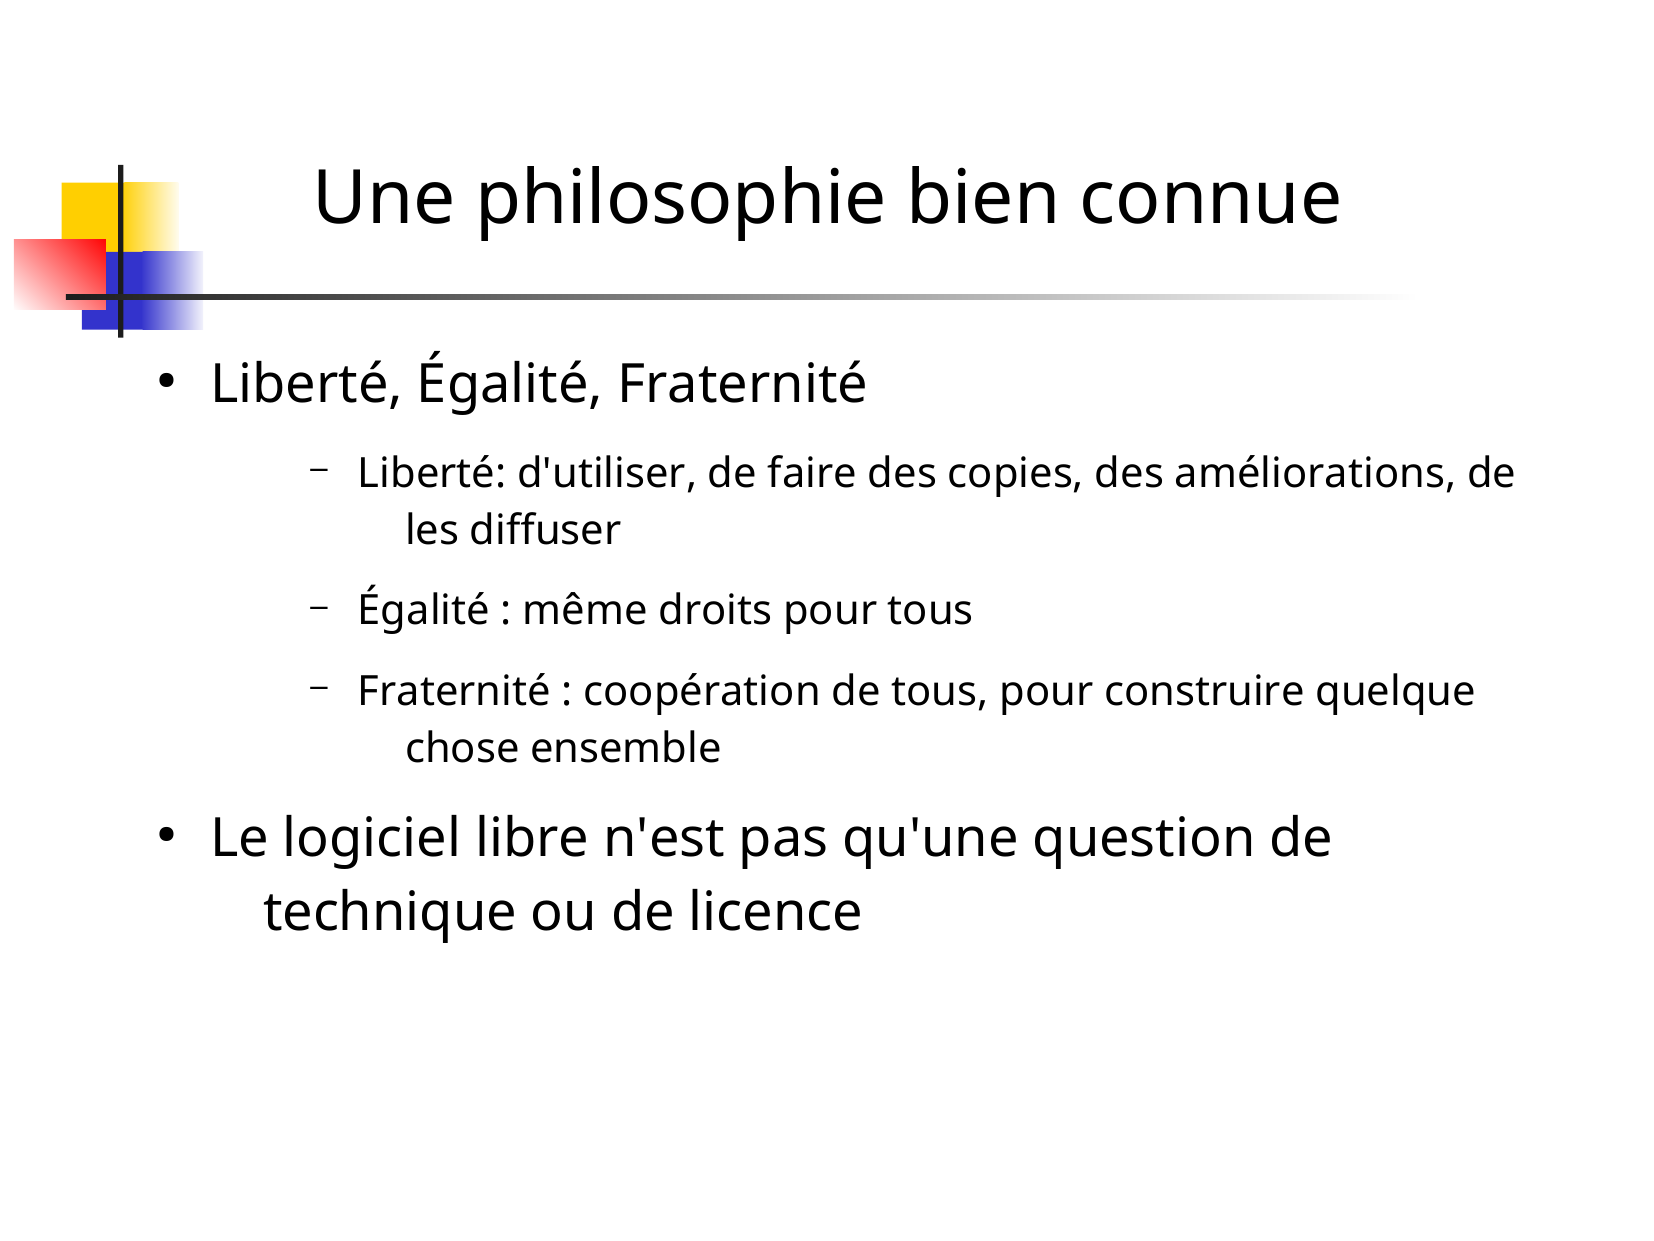

# Une philosophie bien connue
Liberté, Égalité, Fraternité
Liberté: d'utiliser, de faire des copies, des améliorations, de les diffuser
Égalité : même droits pour tous
Fraternité : coopération de tous, pour construire quelque chose ensemble
Le logiciel libre n'est pas qu'une question de technique ou de licence